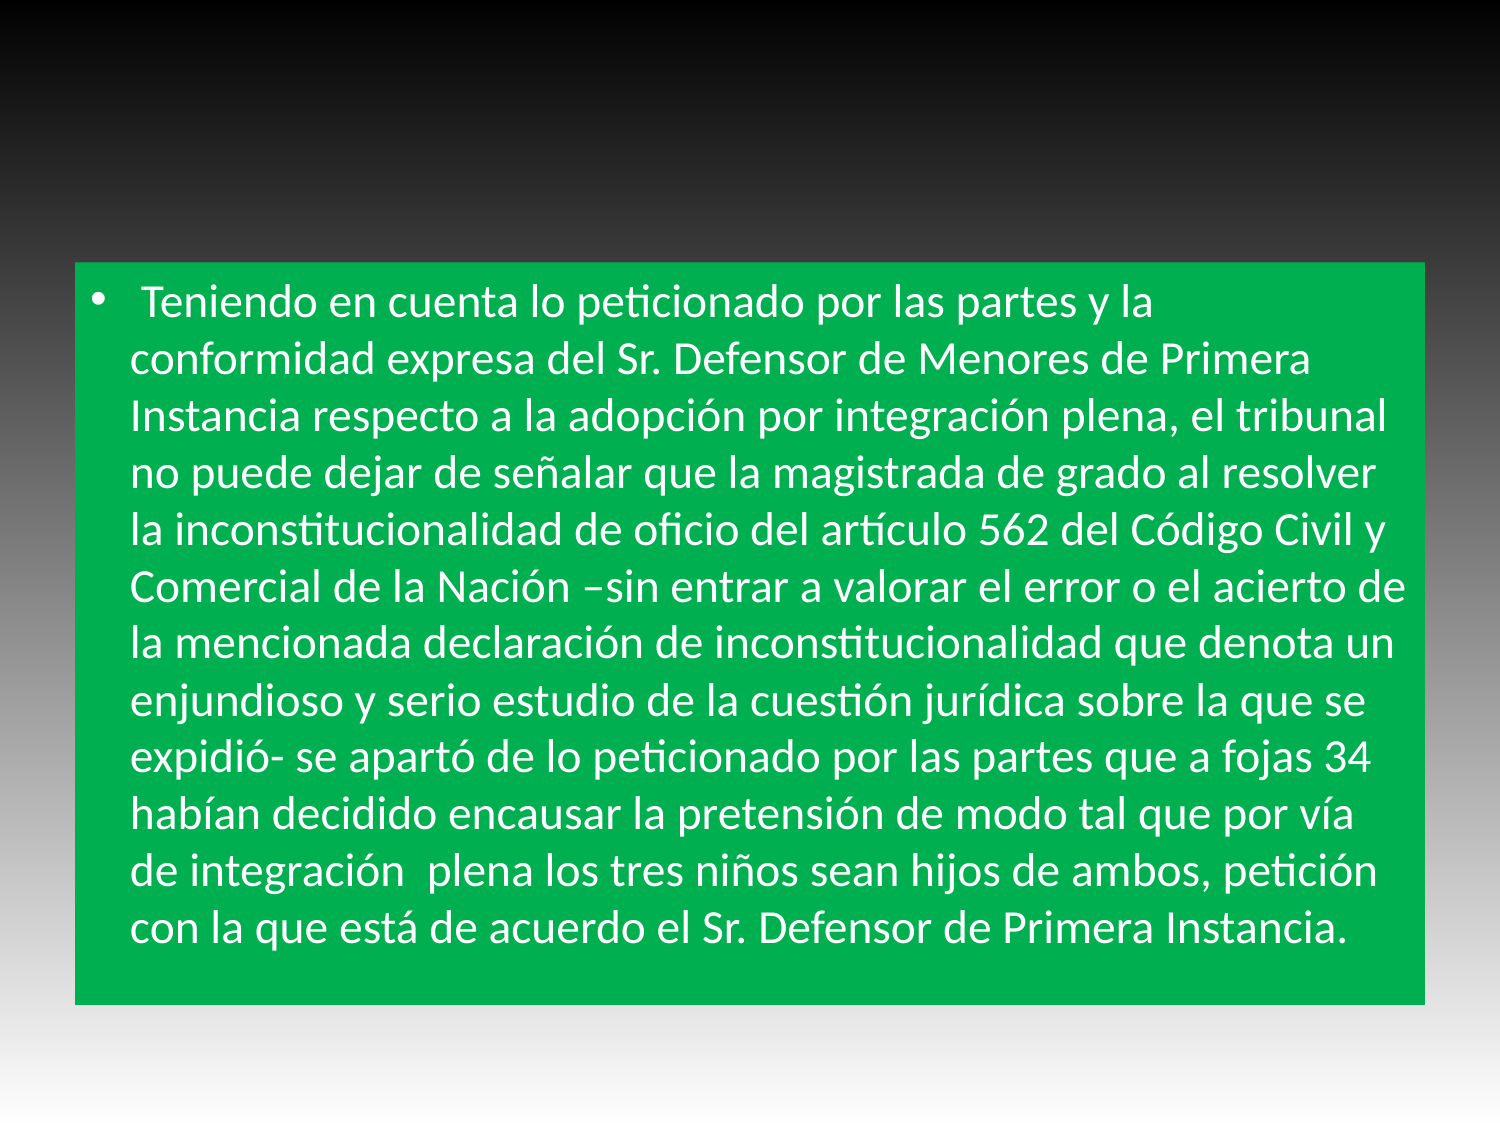

# Teniendo en cuenta lo peticionado por las partes y la conformidad expresa del Sr. Defensor de Menores de Primera Instancia respecto a la adopción por integración plena, el tribunal no puede dejar de señalar que la magistrada de grado al resolver la inconstitucionalidad de oficio del artículo 562 del Código Civil y Comercial de la Nación –sin entrar a valorar el error o el acierto de la mencionada declaración de inconstitucionalidad que denota un enjundioso y serio estudio de la cuestión jurídica sobre la que se expidió- se apartó de lo peticionado por las partes que a fojas 34 habían decidido encausar la pretensión de modo tal que por vía de integración plena los tres niños sean hijos de ambos, petición con la que está de acuerdo el Sr. Defensor de Primera Instancia.